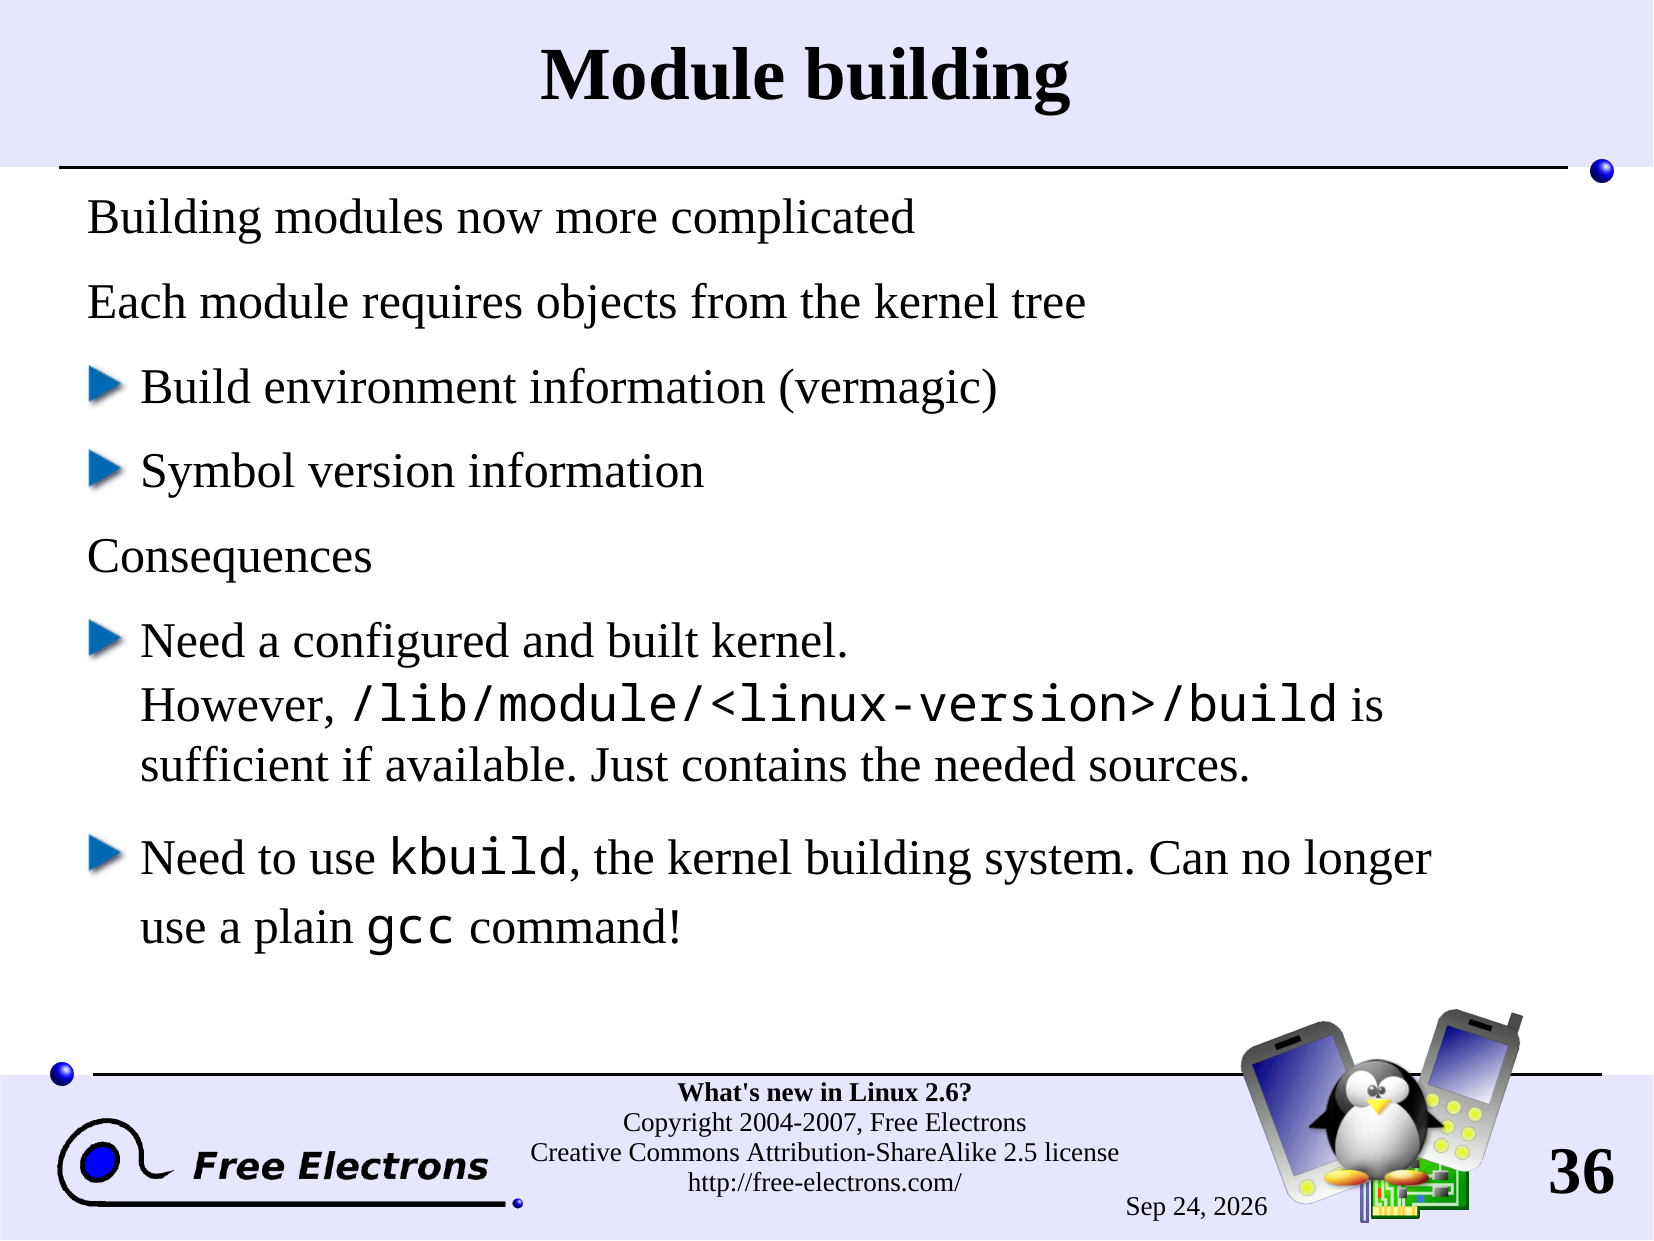

# Module building
Building modules now more complicated
Each module requires objects from the kernel tree
Build environment information (vermagic)
Symbol version information
Consequences
Need a configured and built kernel.
However, /lib/module/<linux-version>/build is sufficient if available. Just contains the needed sources.
Need to use kbuild, the kernel building system. Can no longer use a plain gcc command!